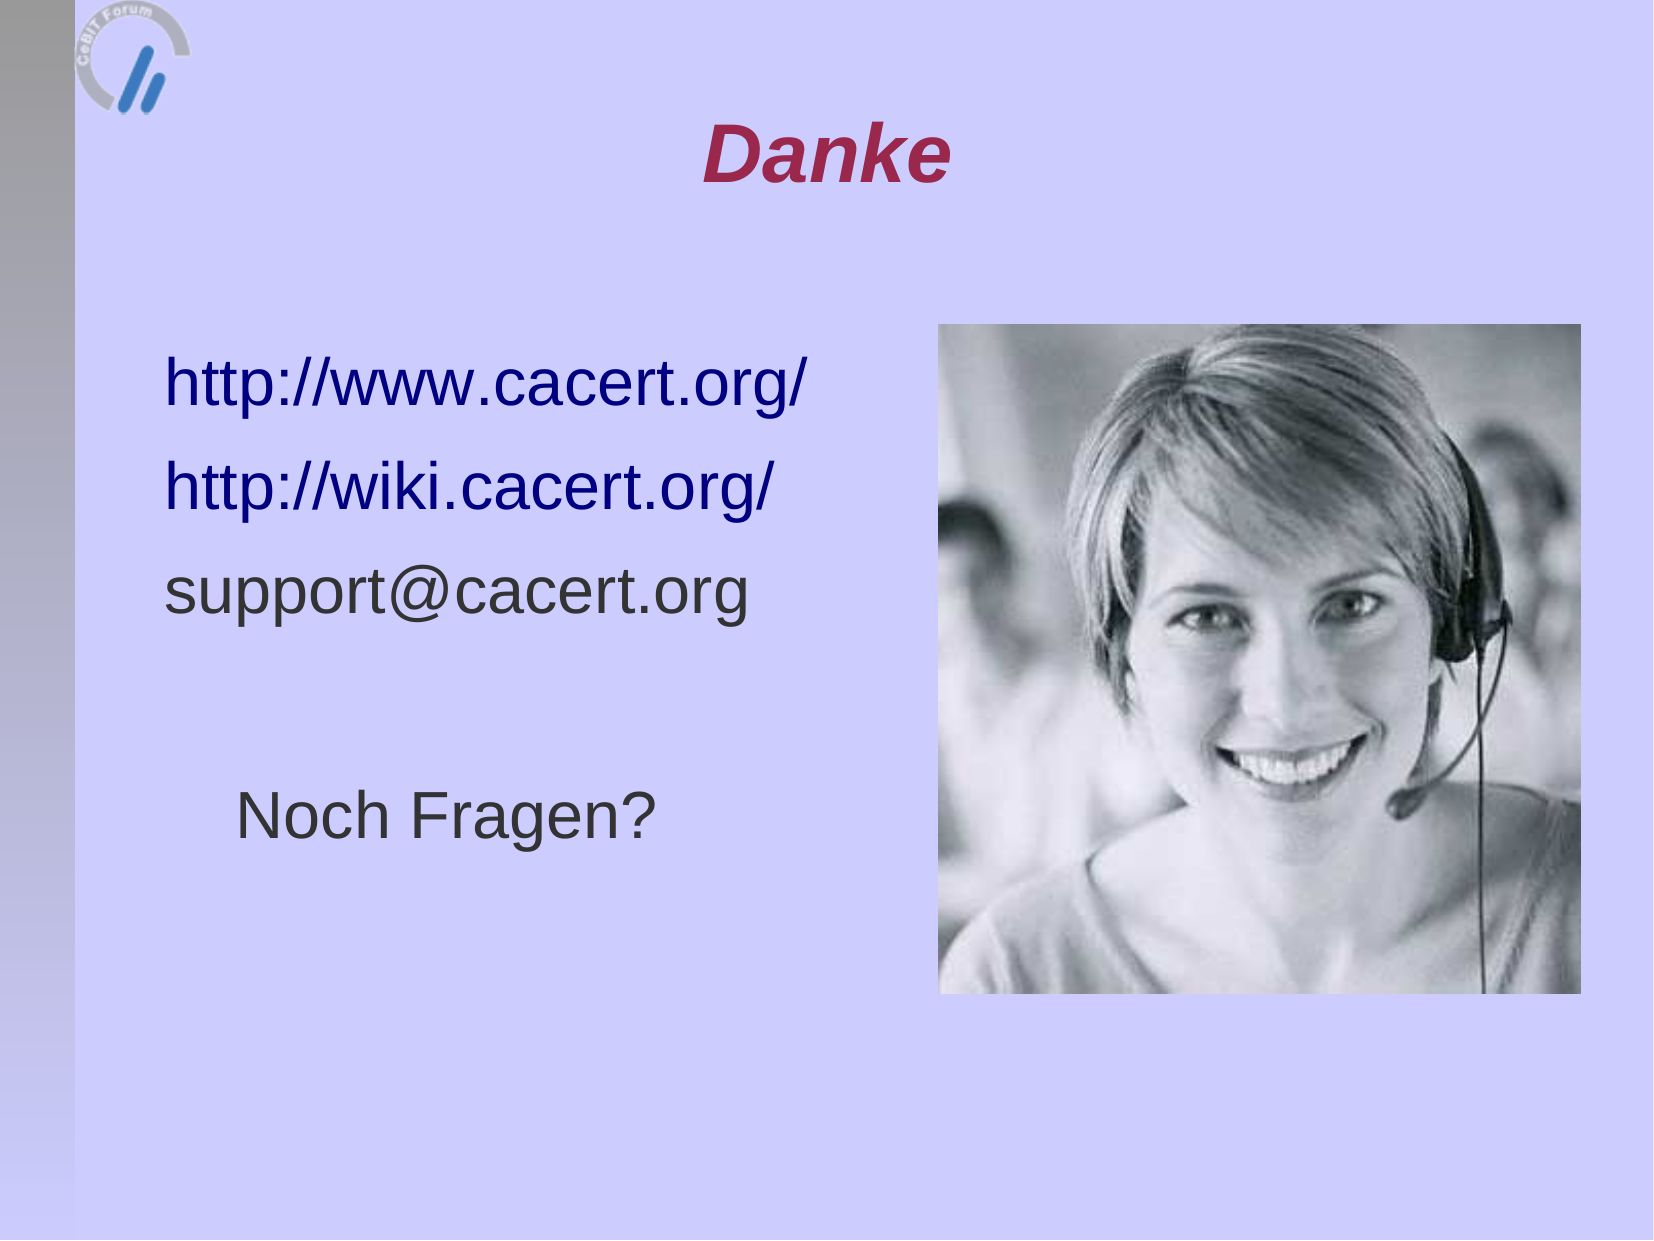

# Danke
http://www.cacert.org/
http://wiki.cacert.org/
support@cacert.org
Noch Fragen?